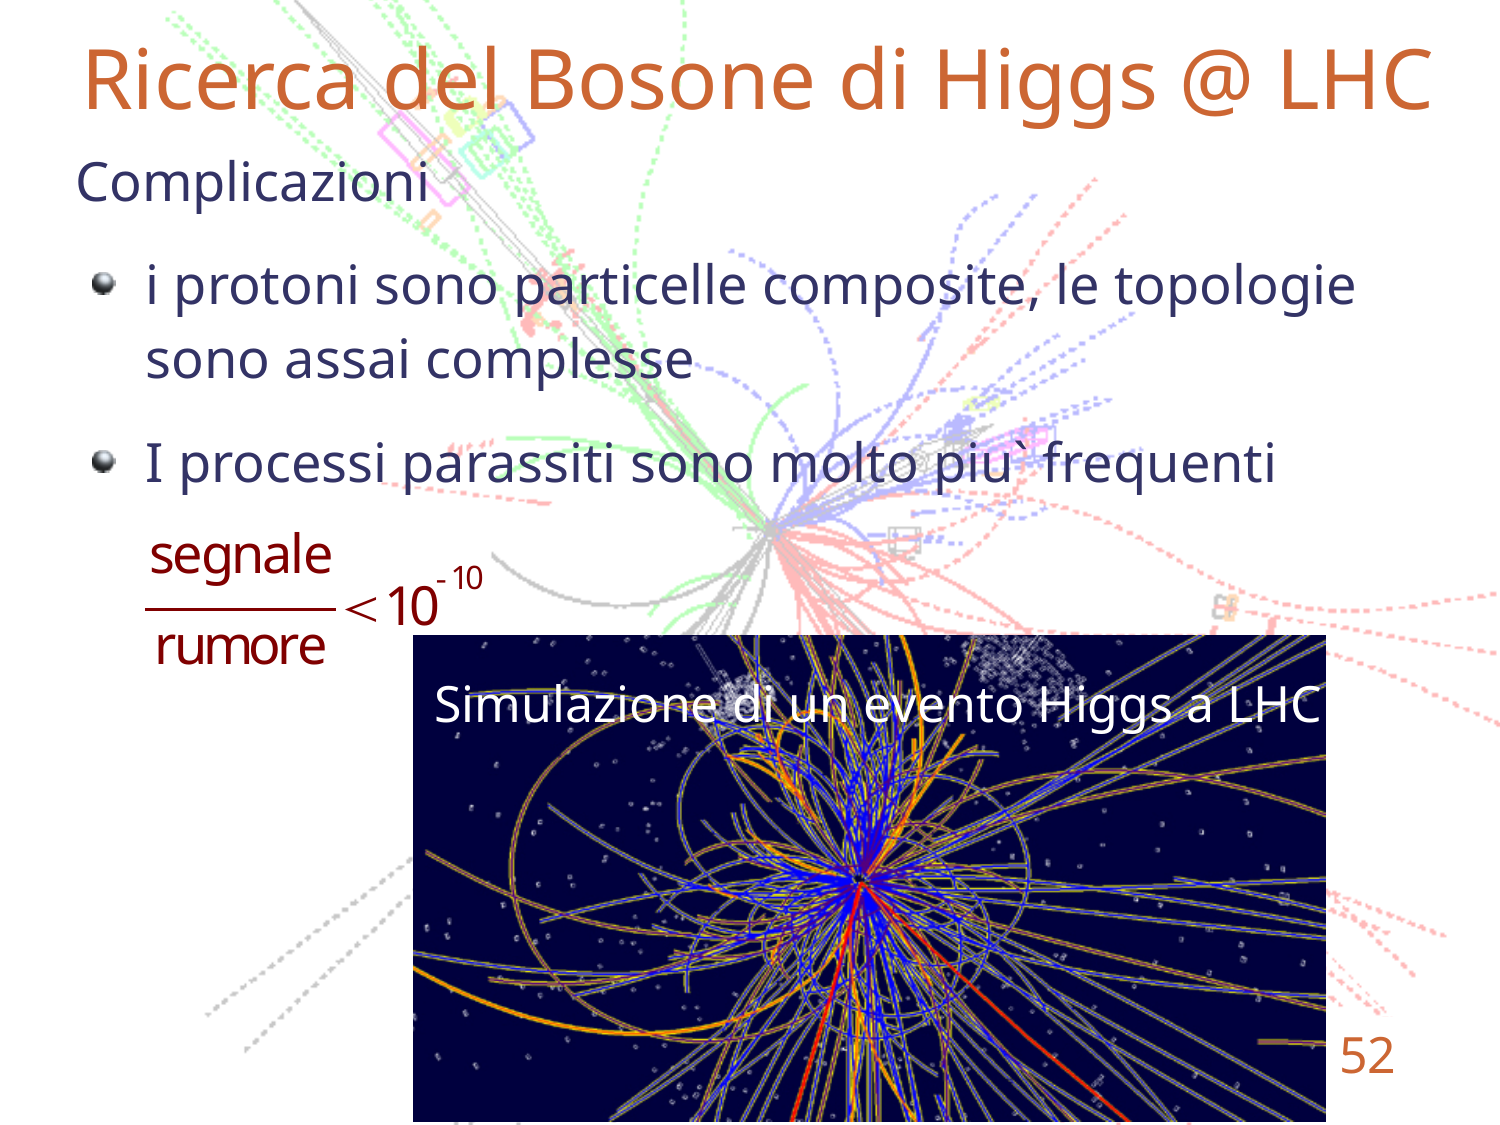

# Ricerca del Bosone di Higgs @ LHC
Complicazioni
i protoni sono particelle composite, le topologie sono assai complesse
I processi parassiti sono molto piu` frequenti
Simulazione di un evento Higgs a LHC